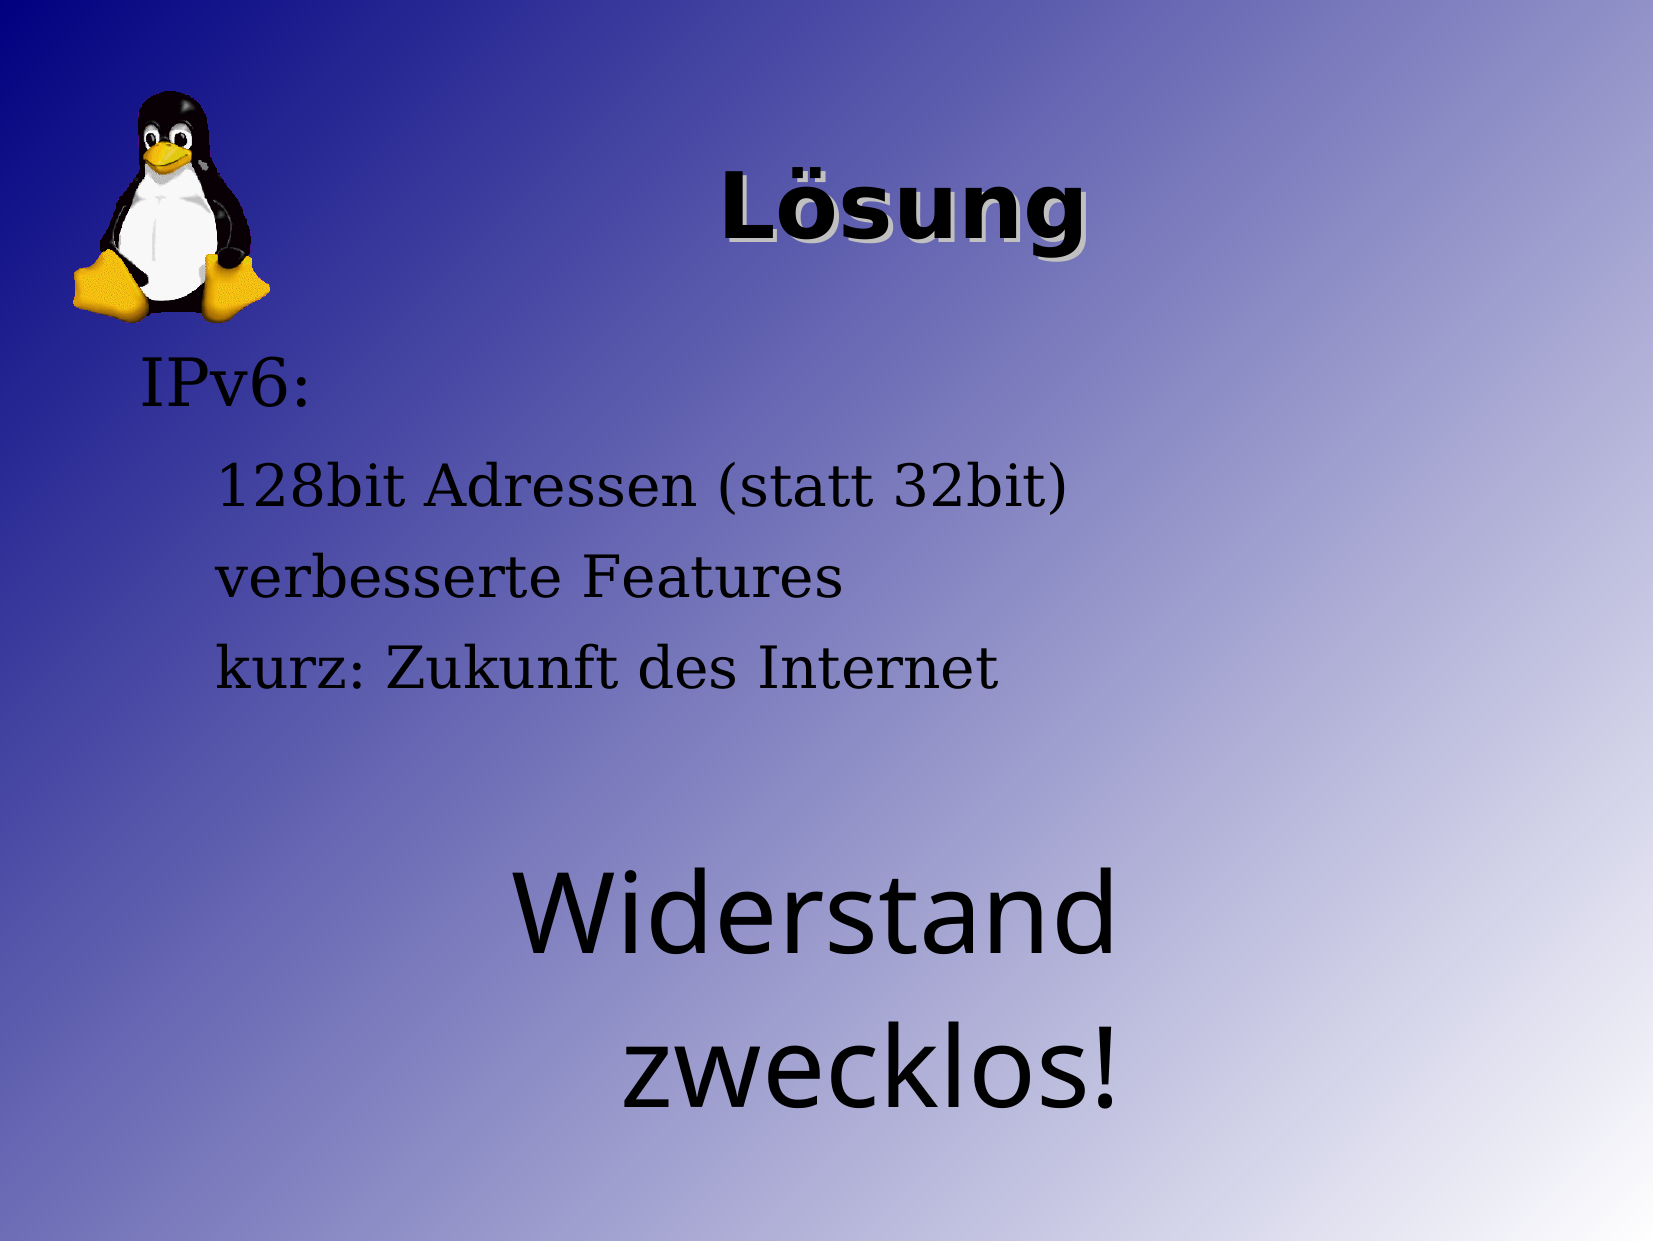

# Lösung
IPv6:
128bit Adressen (statt 32bit)
verbesserte Features
kurz: Zukunft des Internet
Widerstand
zwecklos!